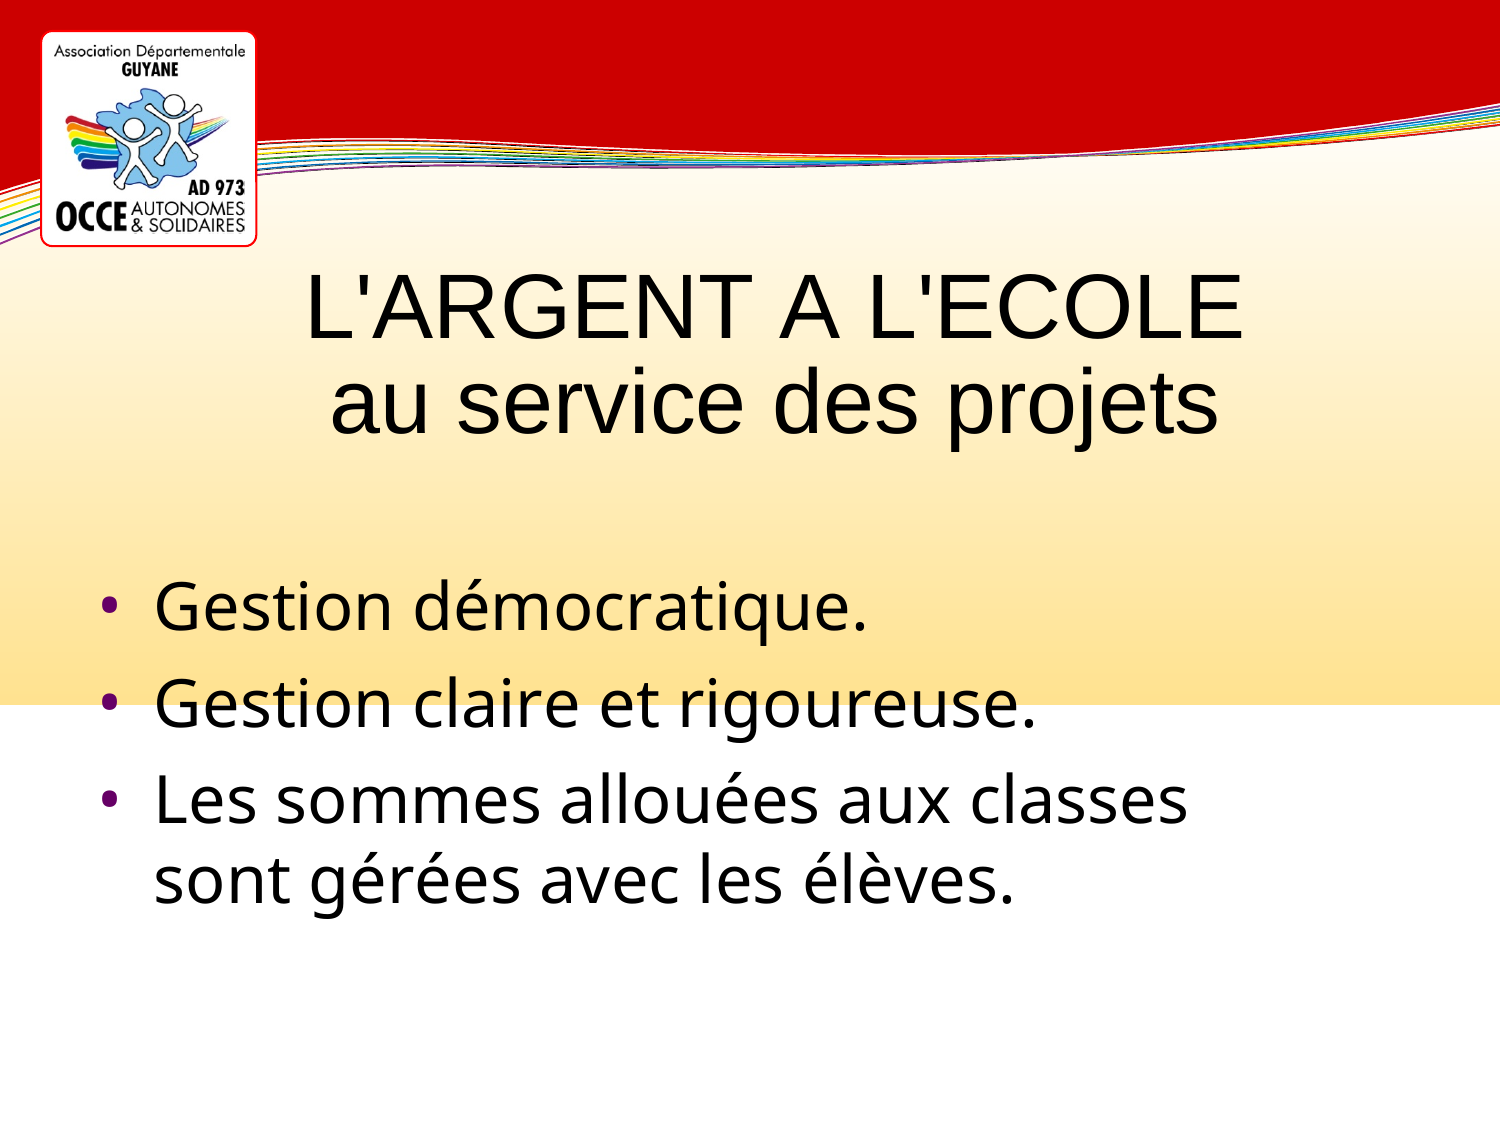

L'ARGENT A L'ECOLE
au service des projets
# Gestion démocratique.
Gestion claire et rigoureuse.
Les sommes allouées aux classes sont gérées avec les élèves.